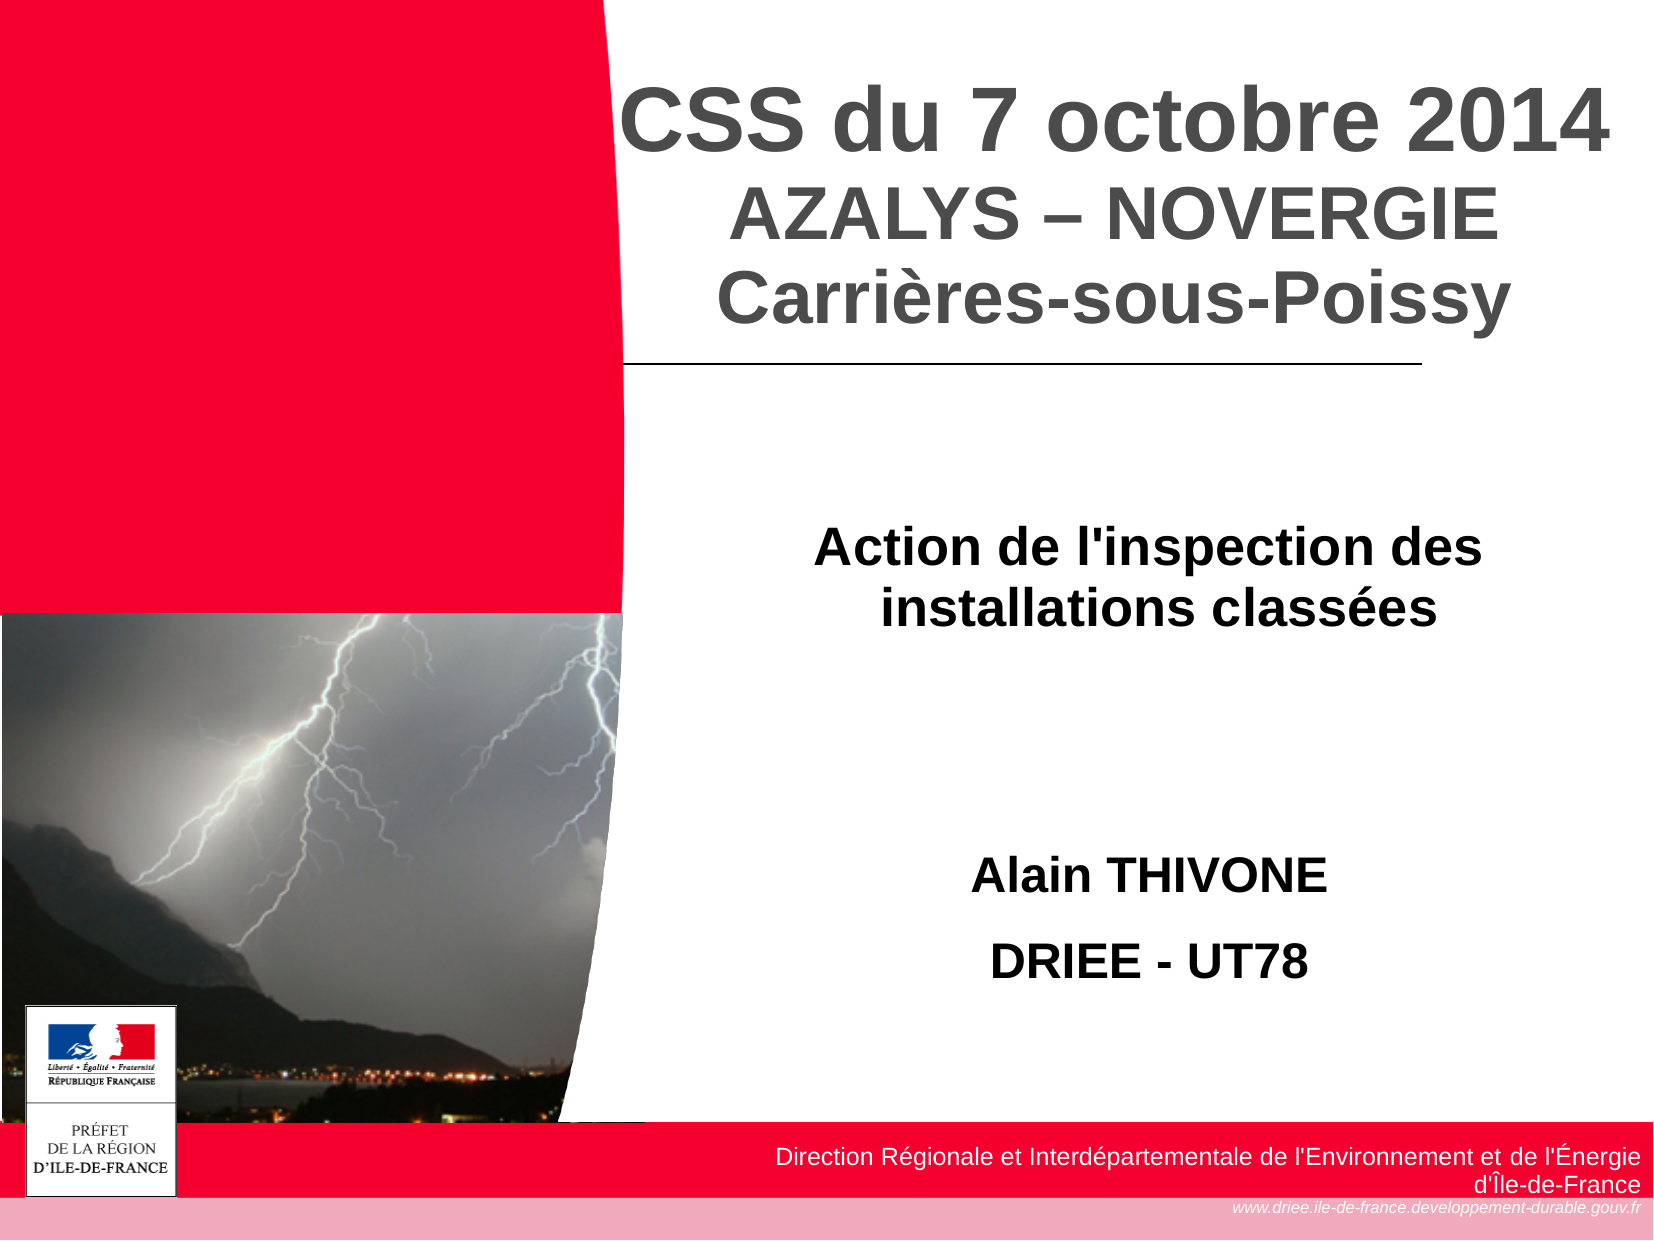

# CSS du 7 octobre 2014 AZALYS – NOVERGIE Carrières-sous-Poissy
Action de l'inspection des installations classées
Alain THIVONE
DRIEE - UT78